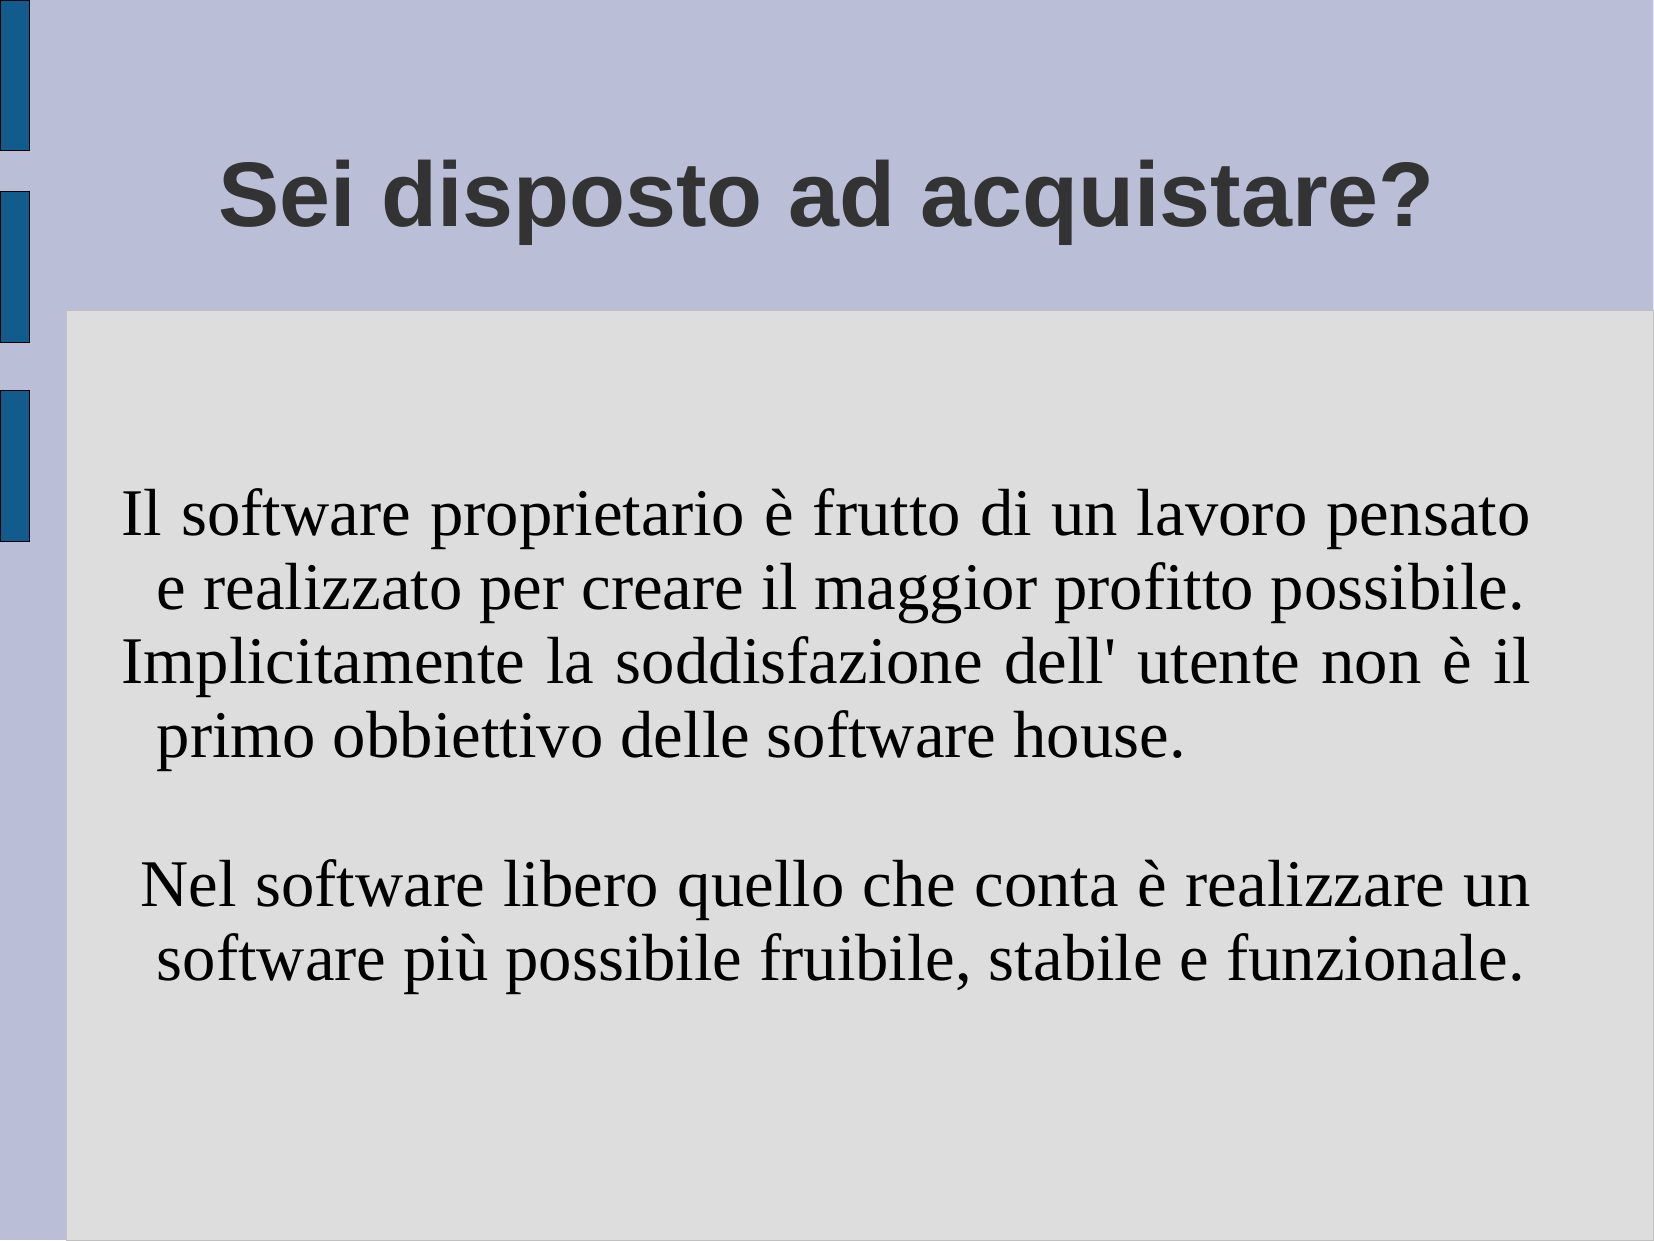

# Sei disposto ad acquistare?
Il software proprietario è frutto di un lavoro pensato e realizzato per creare il maggior profitto possibile.
Implicitamente la soddisfazione dell' utente non è il primo obbiettivo delle software house.
 Nel software libero quello che conta è realizzare un software più possibile fruibile, stabile e funzionale.